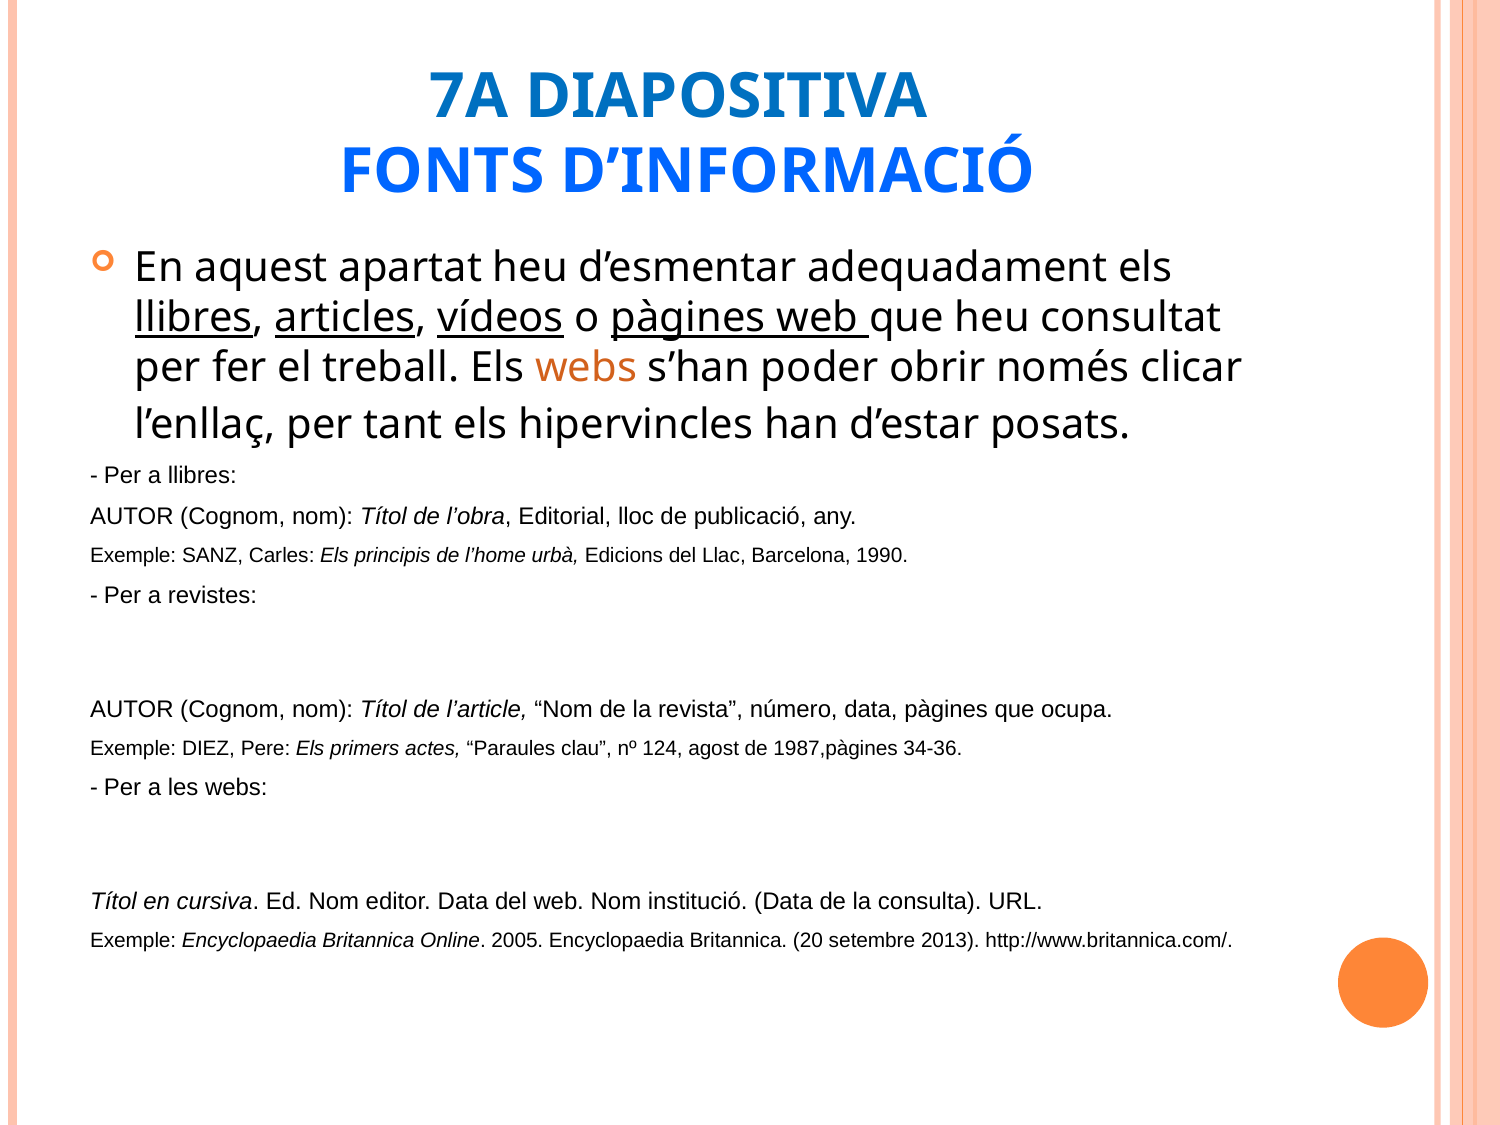

# 7A DIAPOSITIVA FONTS D’INFORMACIÓ
En aquest apartat heu d’esmentar adequadament els llibres, articles, vídeos o pàgines web que heu consultat per fer el treball. Els webs s’han poder obrir només clicar l’enllaç, per tant els hipervincles han d’estar posats.
- Per a llibres:
AUTOR (Cognom, nom): Títol de l’obra, Editorial, lloc de publicació, any.
Exemple: SANZ, Carles: Els principis de l’home urbà, Edicions del Llac, Barcelona, 1990.
- Per a revistes:
AUTOR (Cognom, nom): Títol de l’article, “Nom de la revista”, número, data, pàgines que ocupa.
Exemple: DIEZ, Pere: Els primers actes, “Paraules clau”, nº 124, agost de 1987,pàgines 34-36.
- Per a les webs:
Títol en cursiva. Ed. Nom editor. Data del web. Nom institució. (Data de la consulta). URL.
Exemple: Encyclopaedia Britannica Online. 2005. Encyclopaedia Britannica. (20 setembre 2013). http://www.britannica.com/.